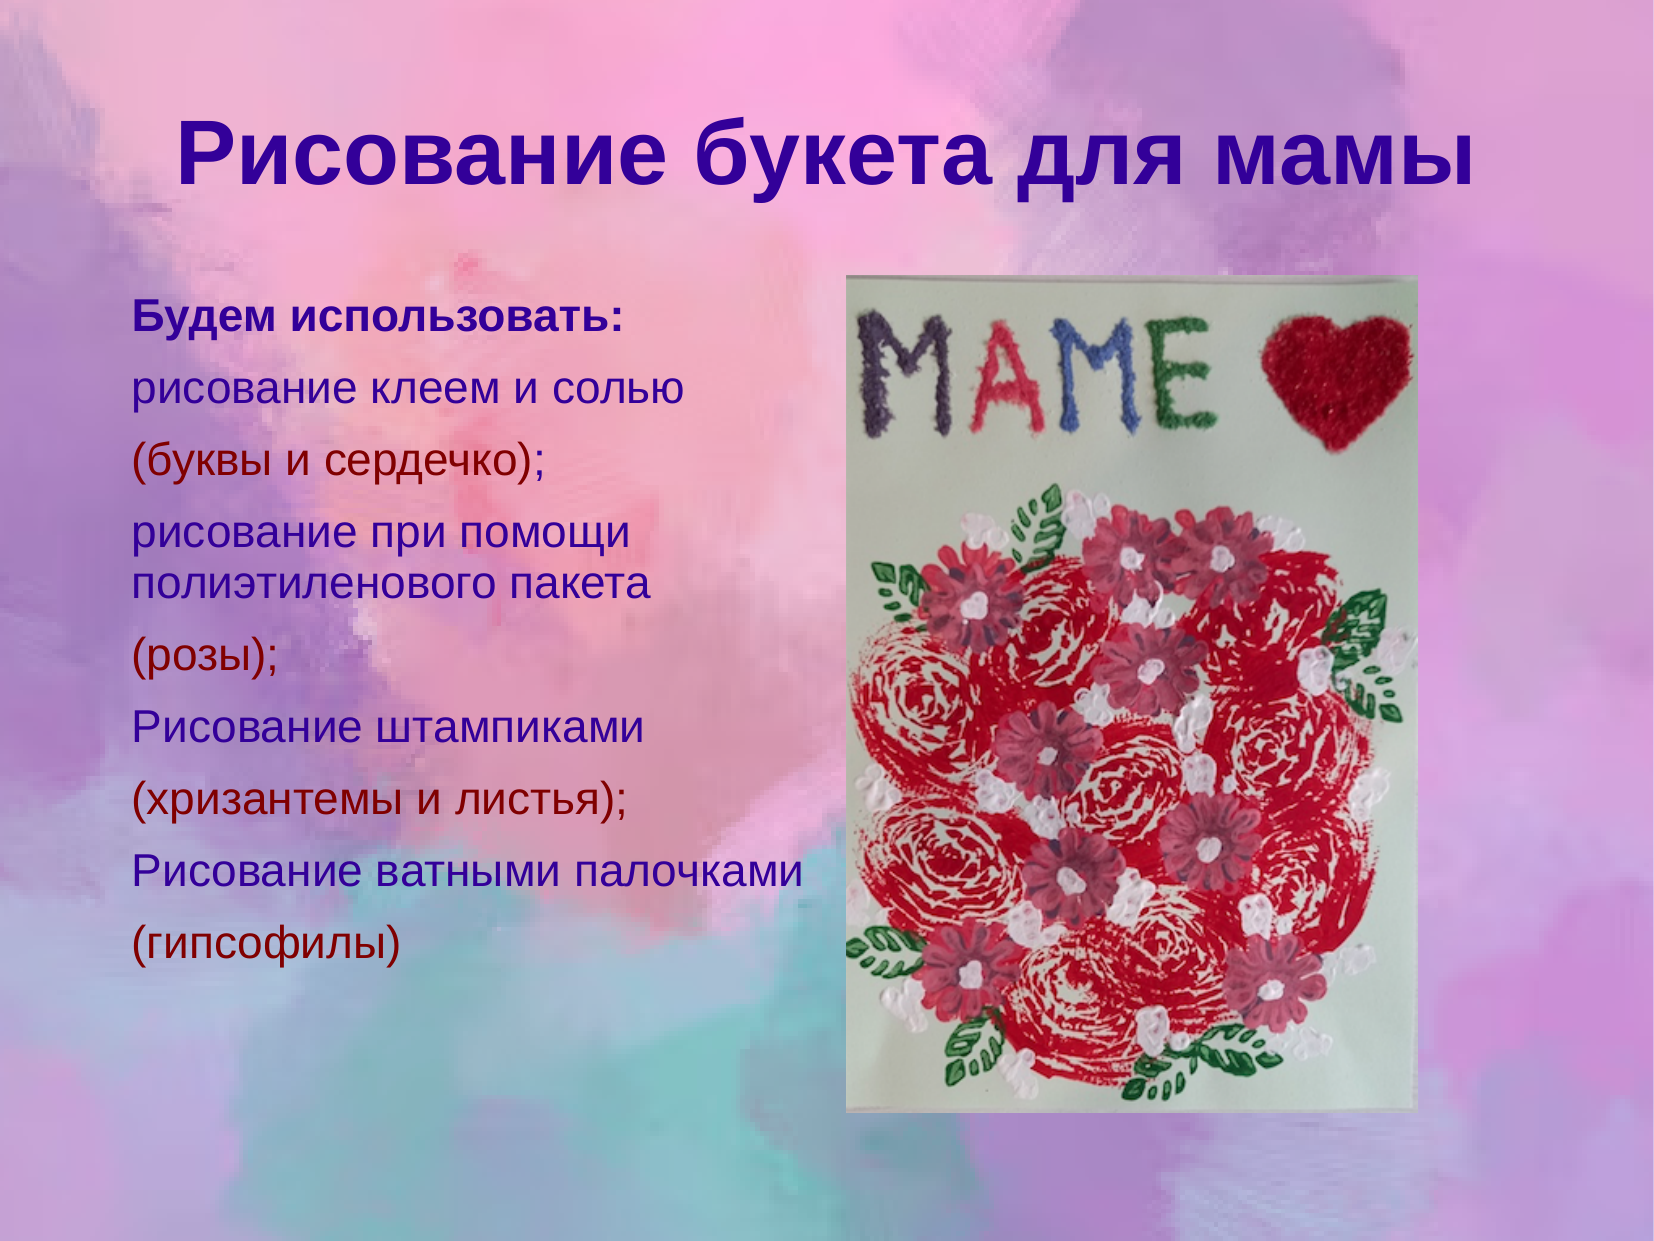

# Рисование букета для мамы
Будем использовать:
рисование клеем и солью
(буквы и сердечко);
рисование при помощи полиэтиленового пакета
(розы);
Рисование штампиками
(хризантемы и листья);
Рисование ватными палочками
(гипсофилы)